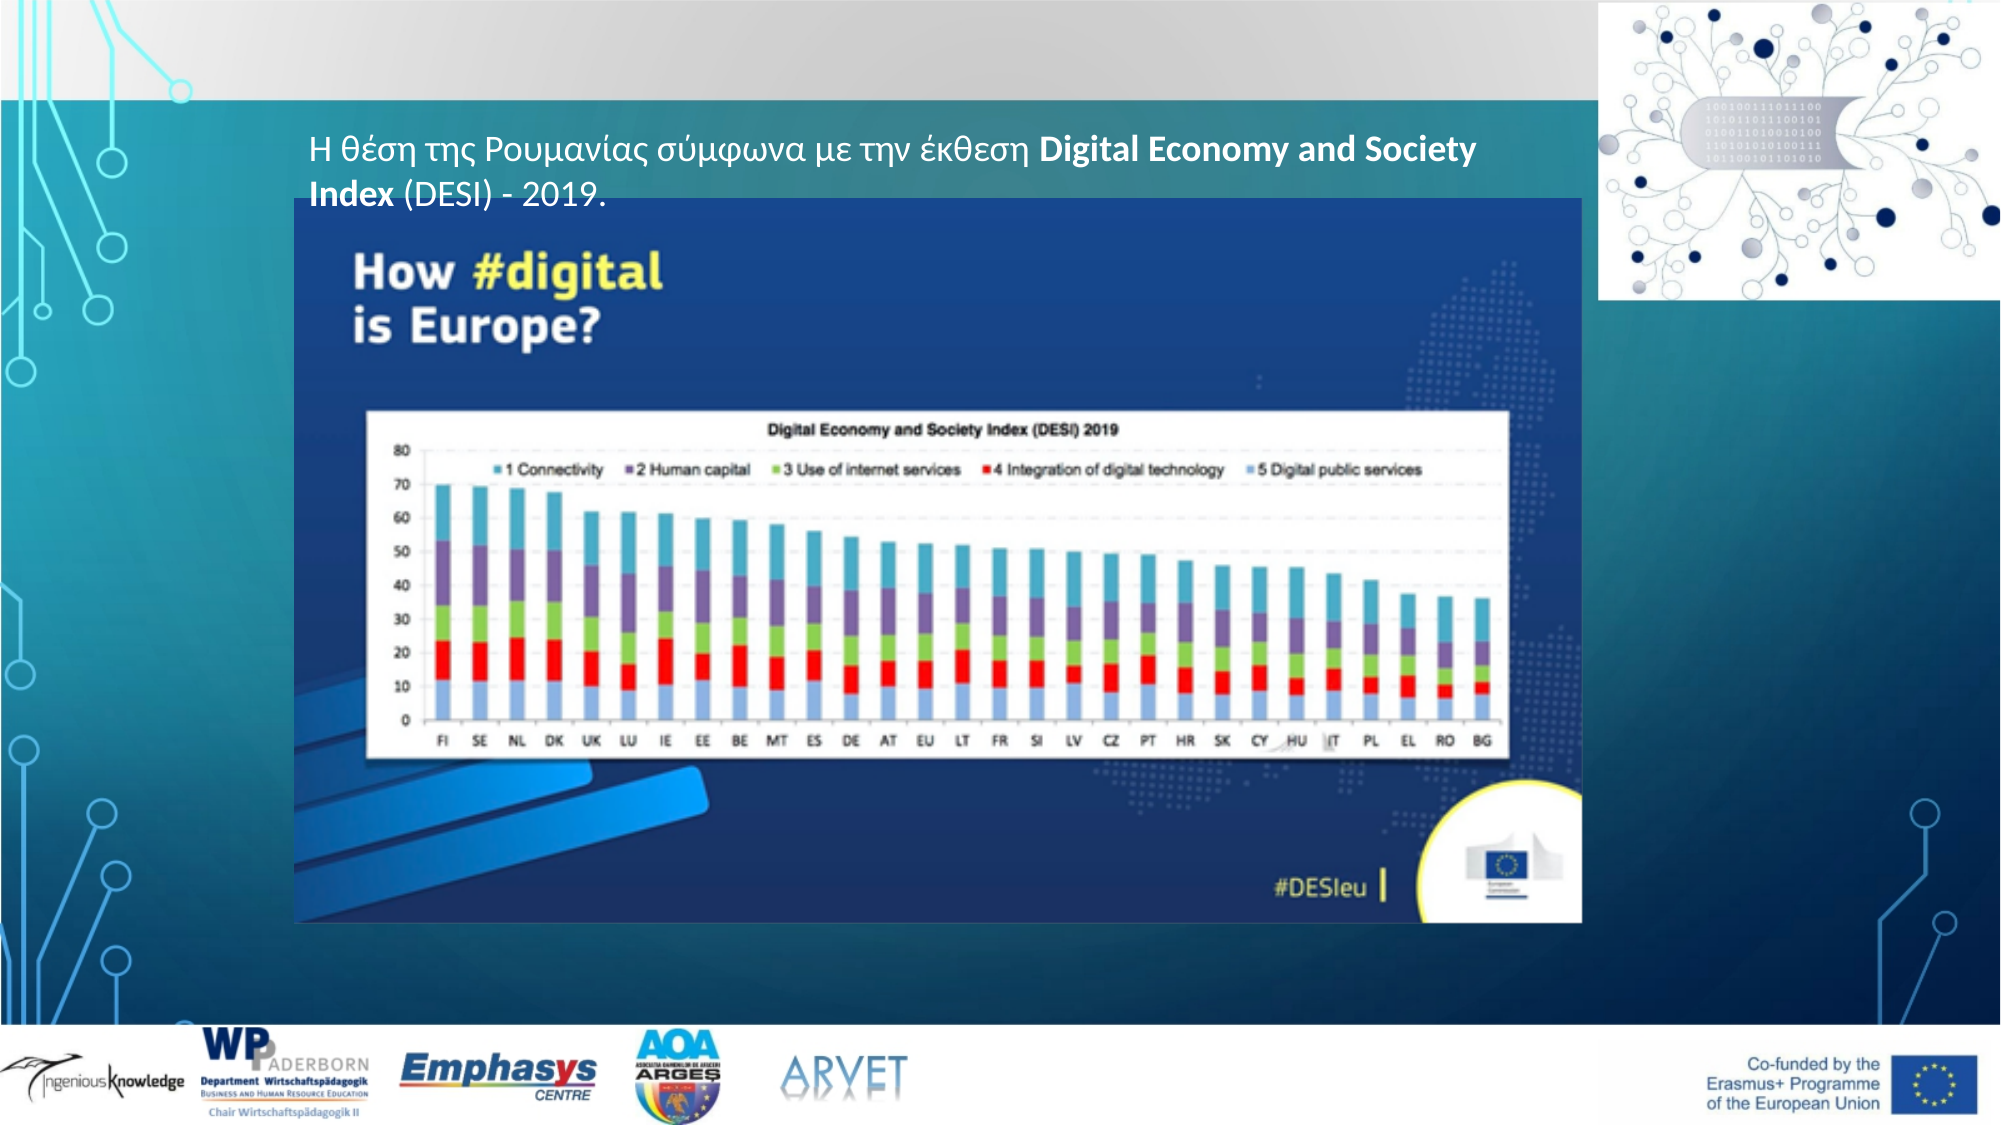

Η θέση της Ρουμανίας σύμφωνα με την έκθεση Digital Economy and Society Index (DESI) - 2019.